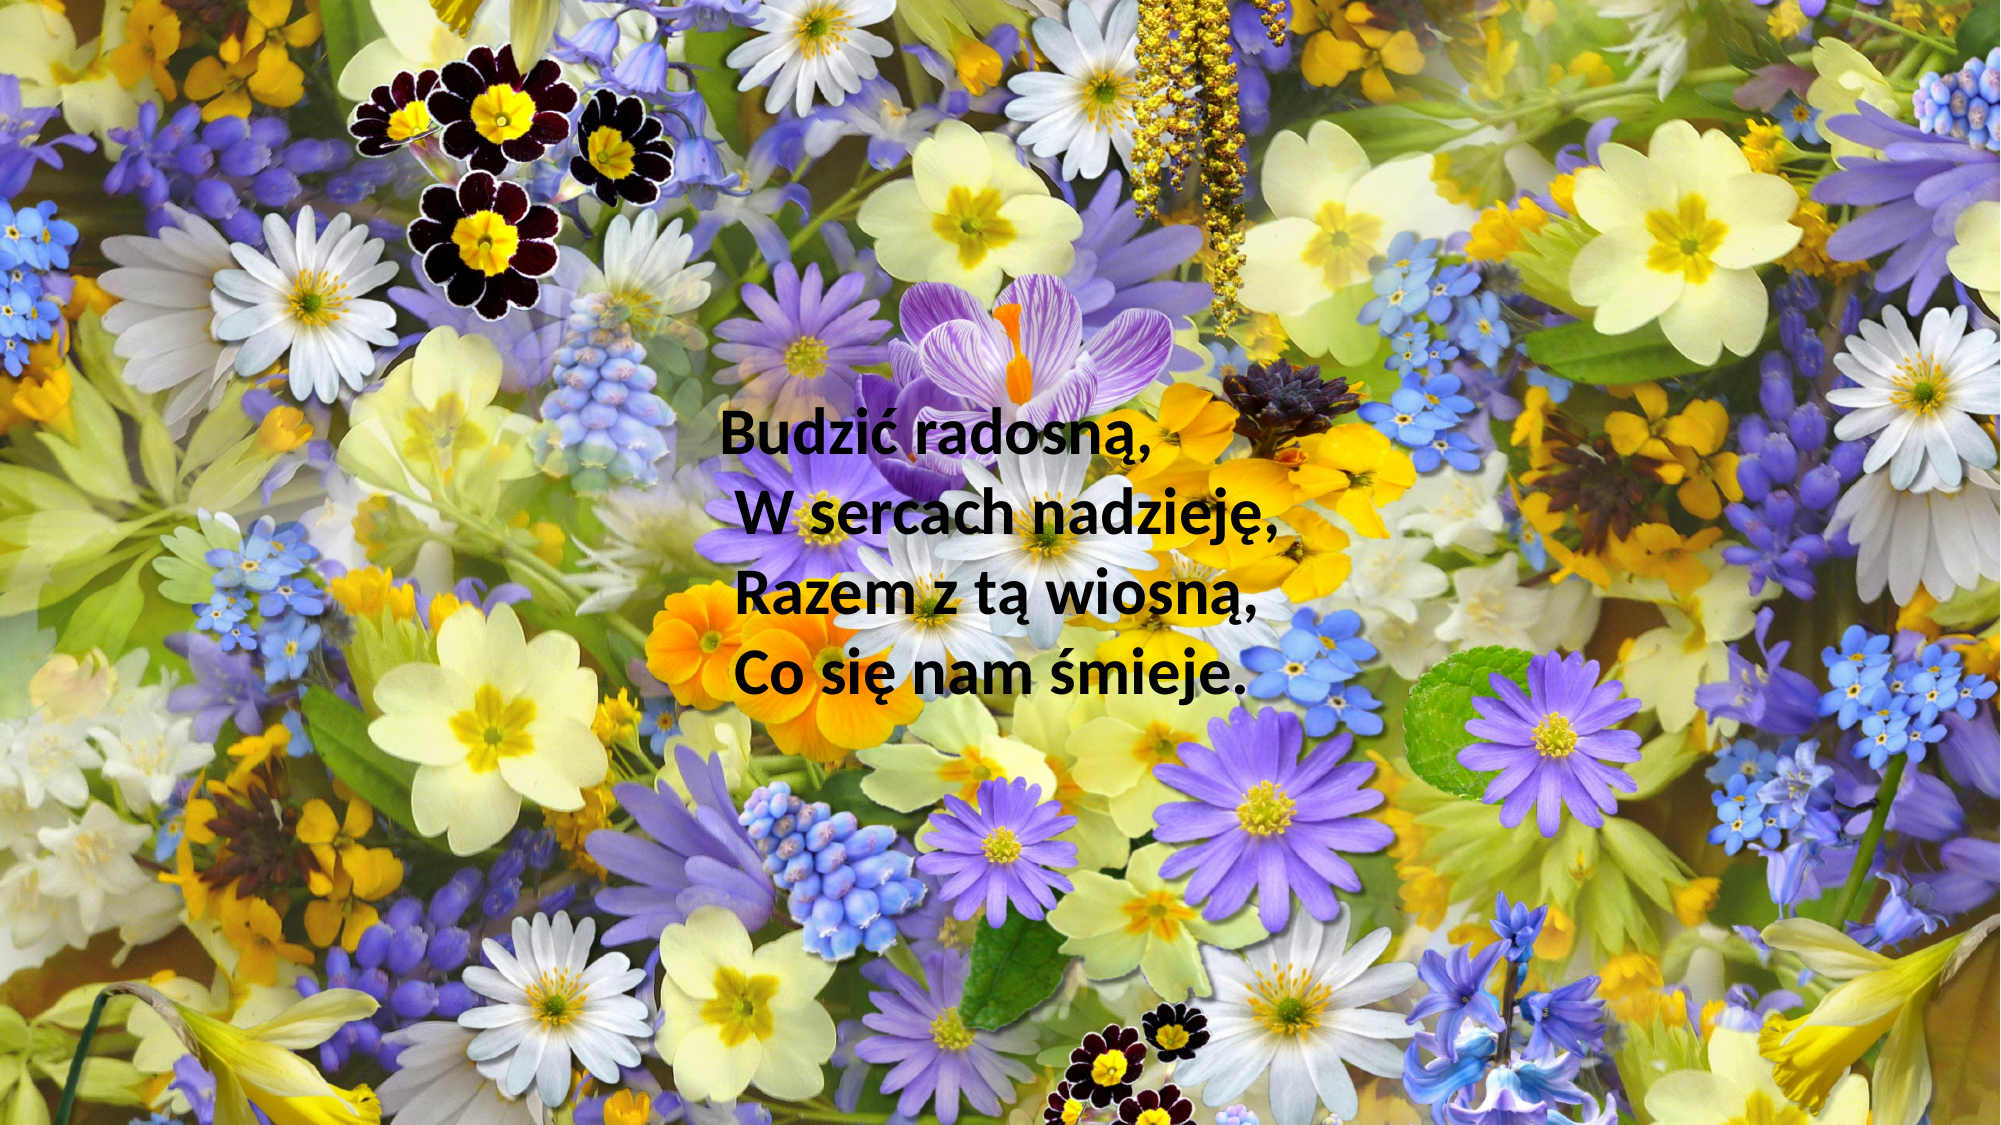

Bu­dzić ra­do­sną,
 W ser­cach na­dzie­ję,
 Ra­zem z tą wio­sną,
 Co się nam śmie­je.